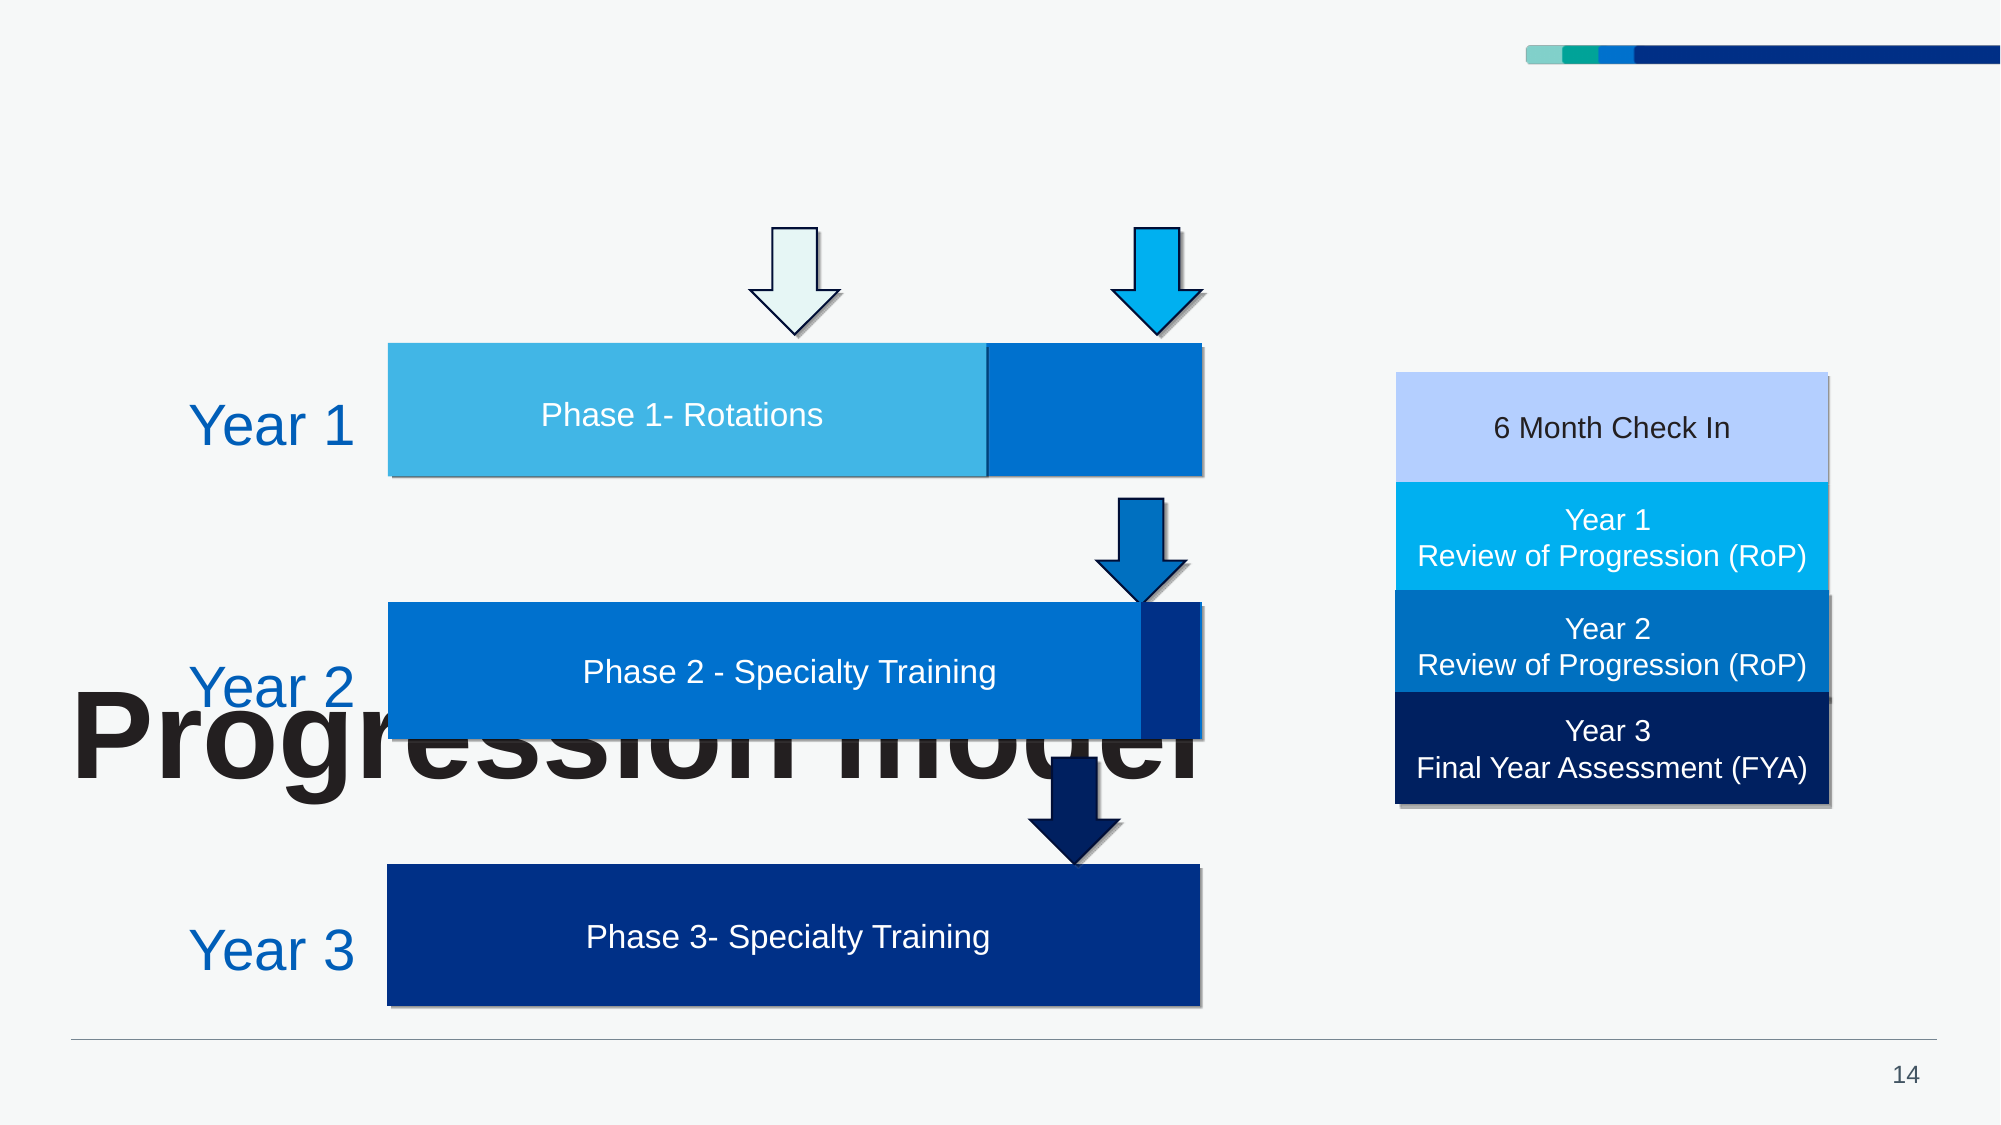

Phase 1- Rotations
6 Month Check In
Year 1
# Progression model
Year 1
Review of Progression (RoP)
Year 2
Review of Progression (RoP)
Phase 2 - Specialty Training
Year 2
Year 3
Final Year Assessment (FYA)
Phase 3- Specialty Training
Year 3